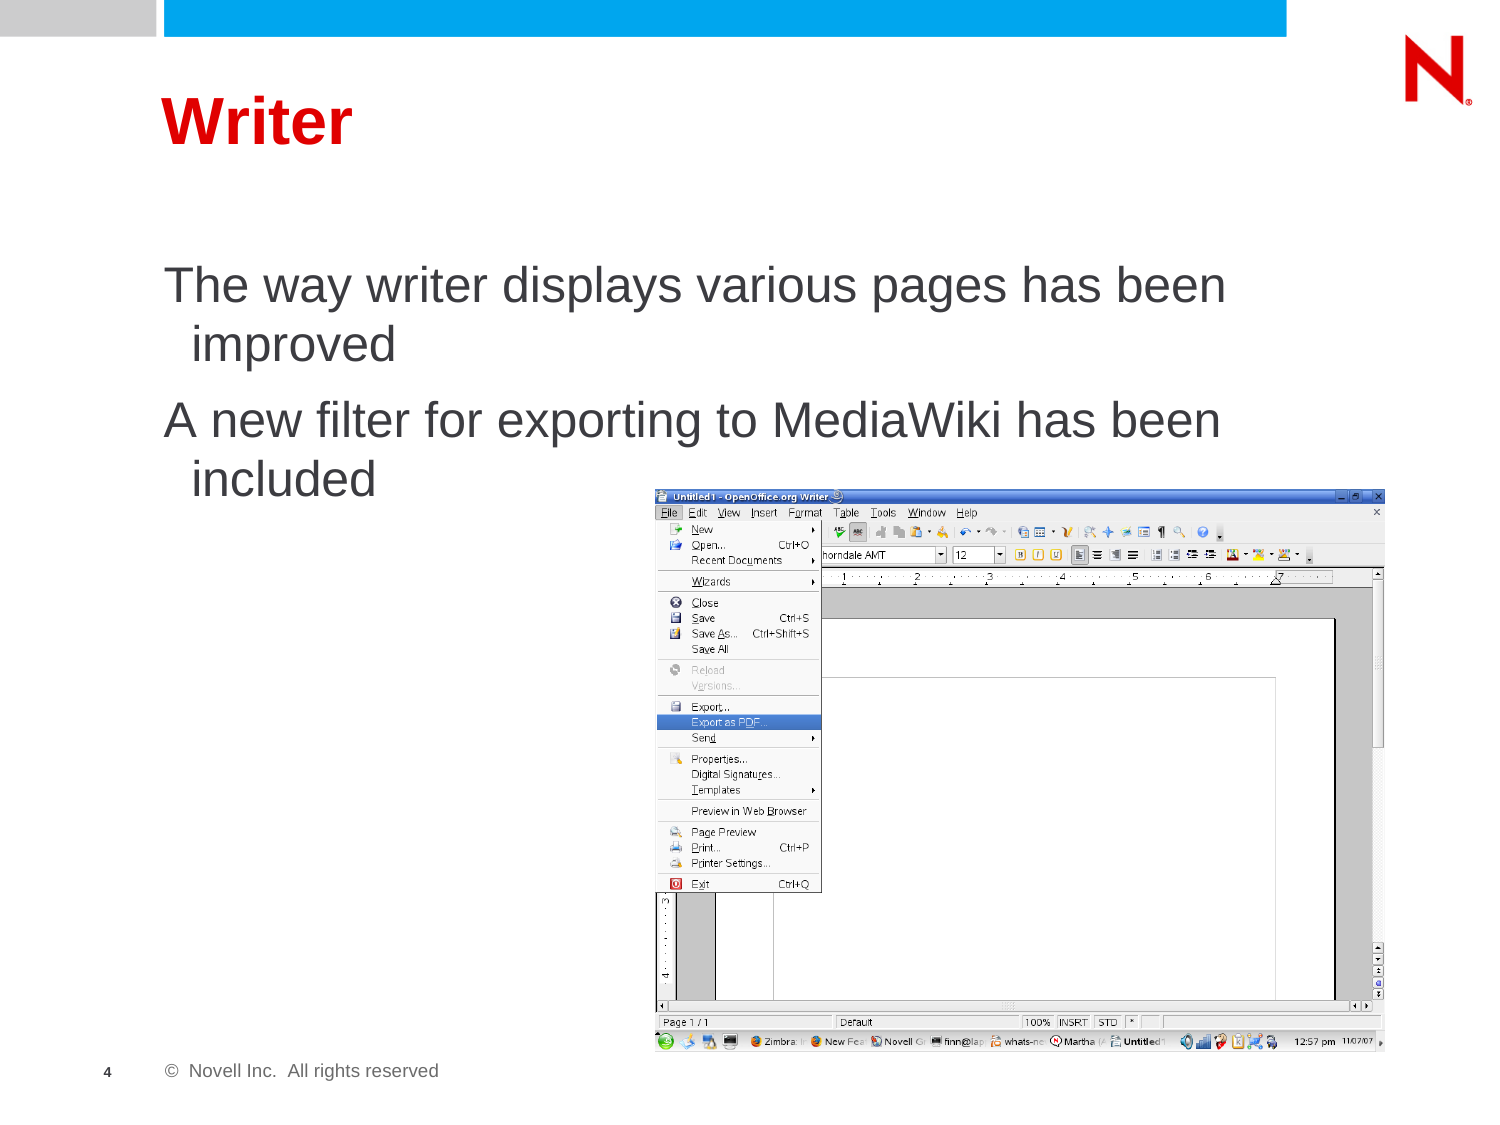

# Writer
The way writer displays various pages has been improved
A new filter for exporting to MediaWiki has been included